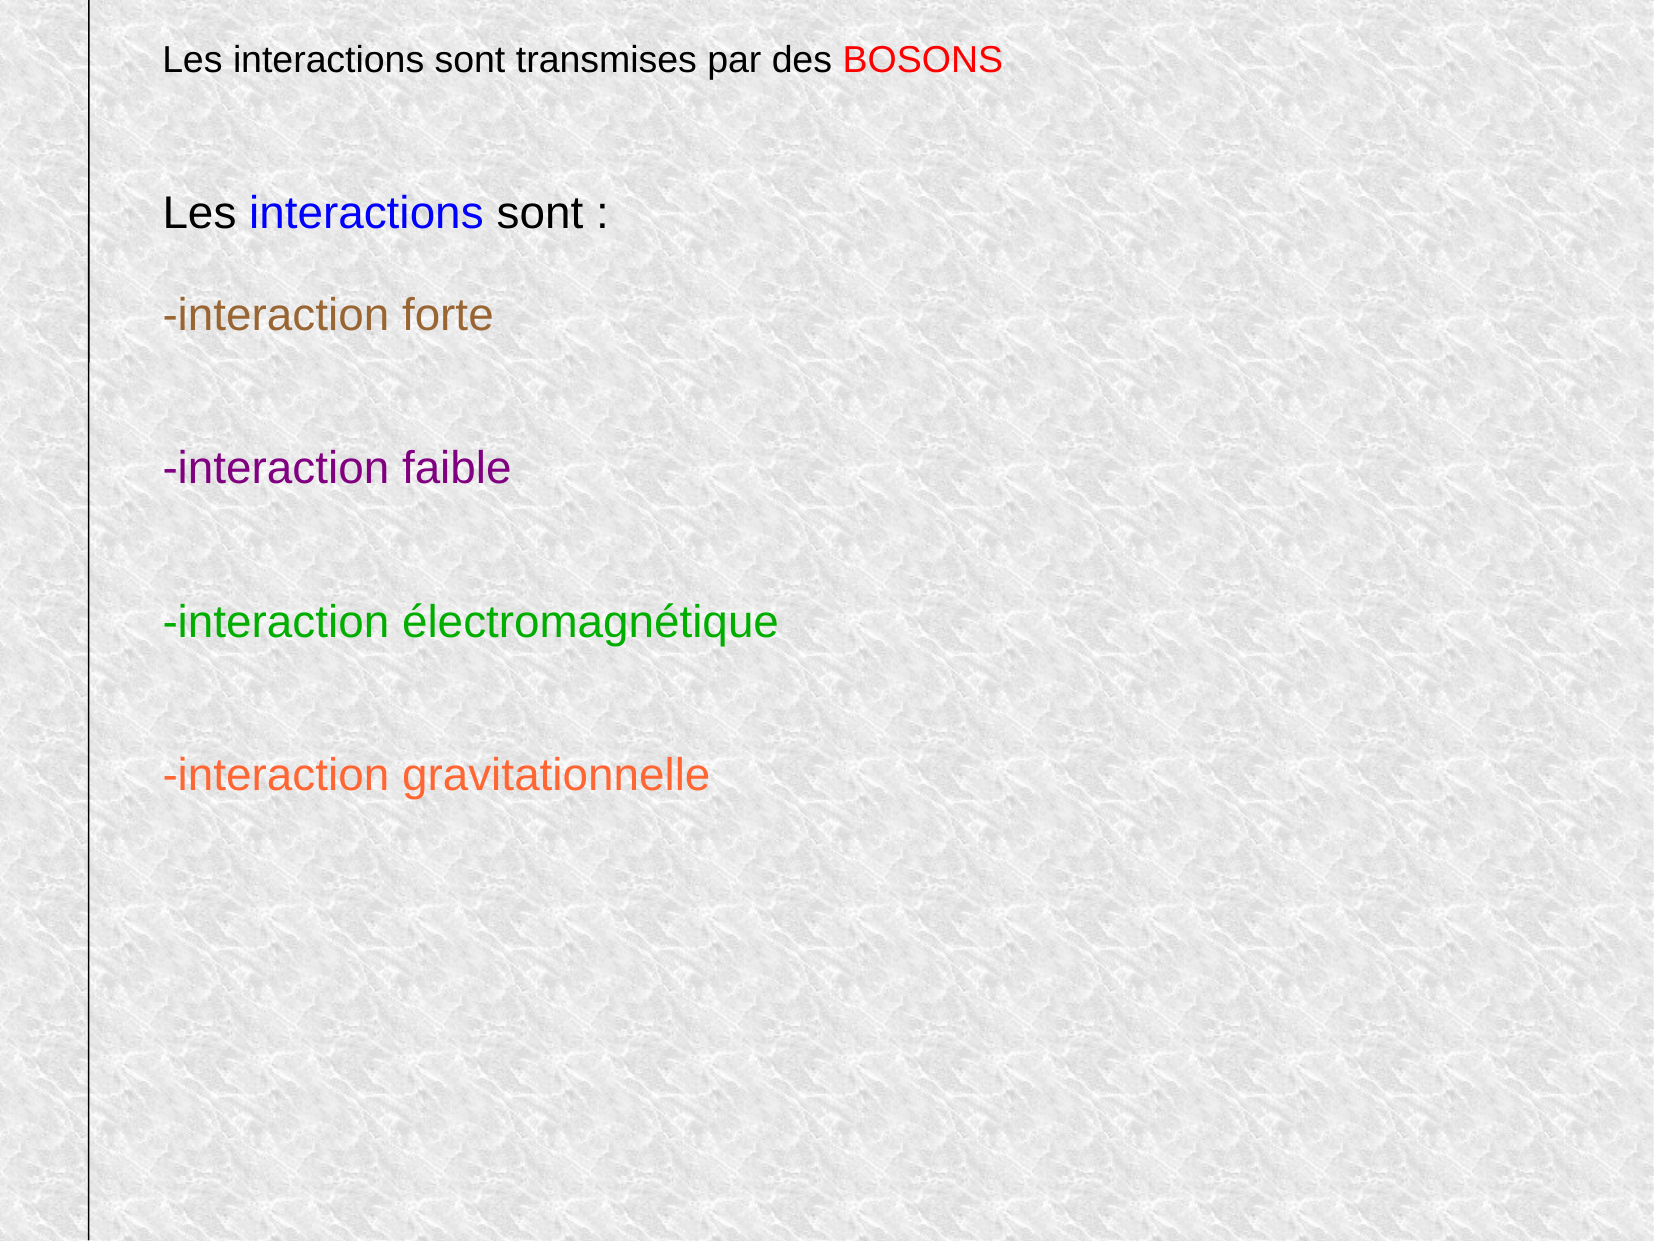

Les interactions sont transmises par des BOSONS
Les interactions sont :
-interaction forte
-interaction faible
-interaction électromagnétique
-interaction gravitationnelle